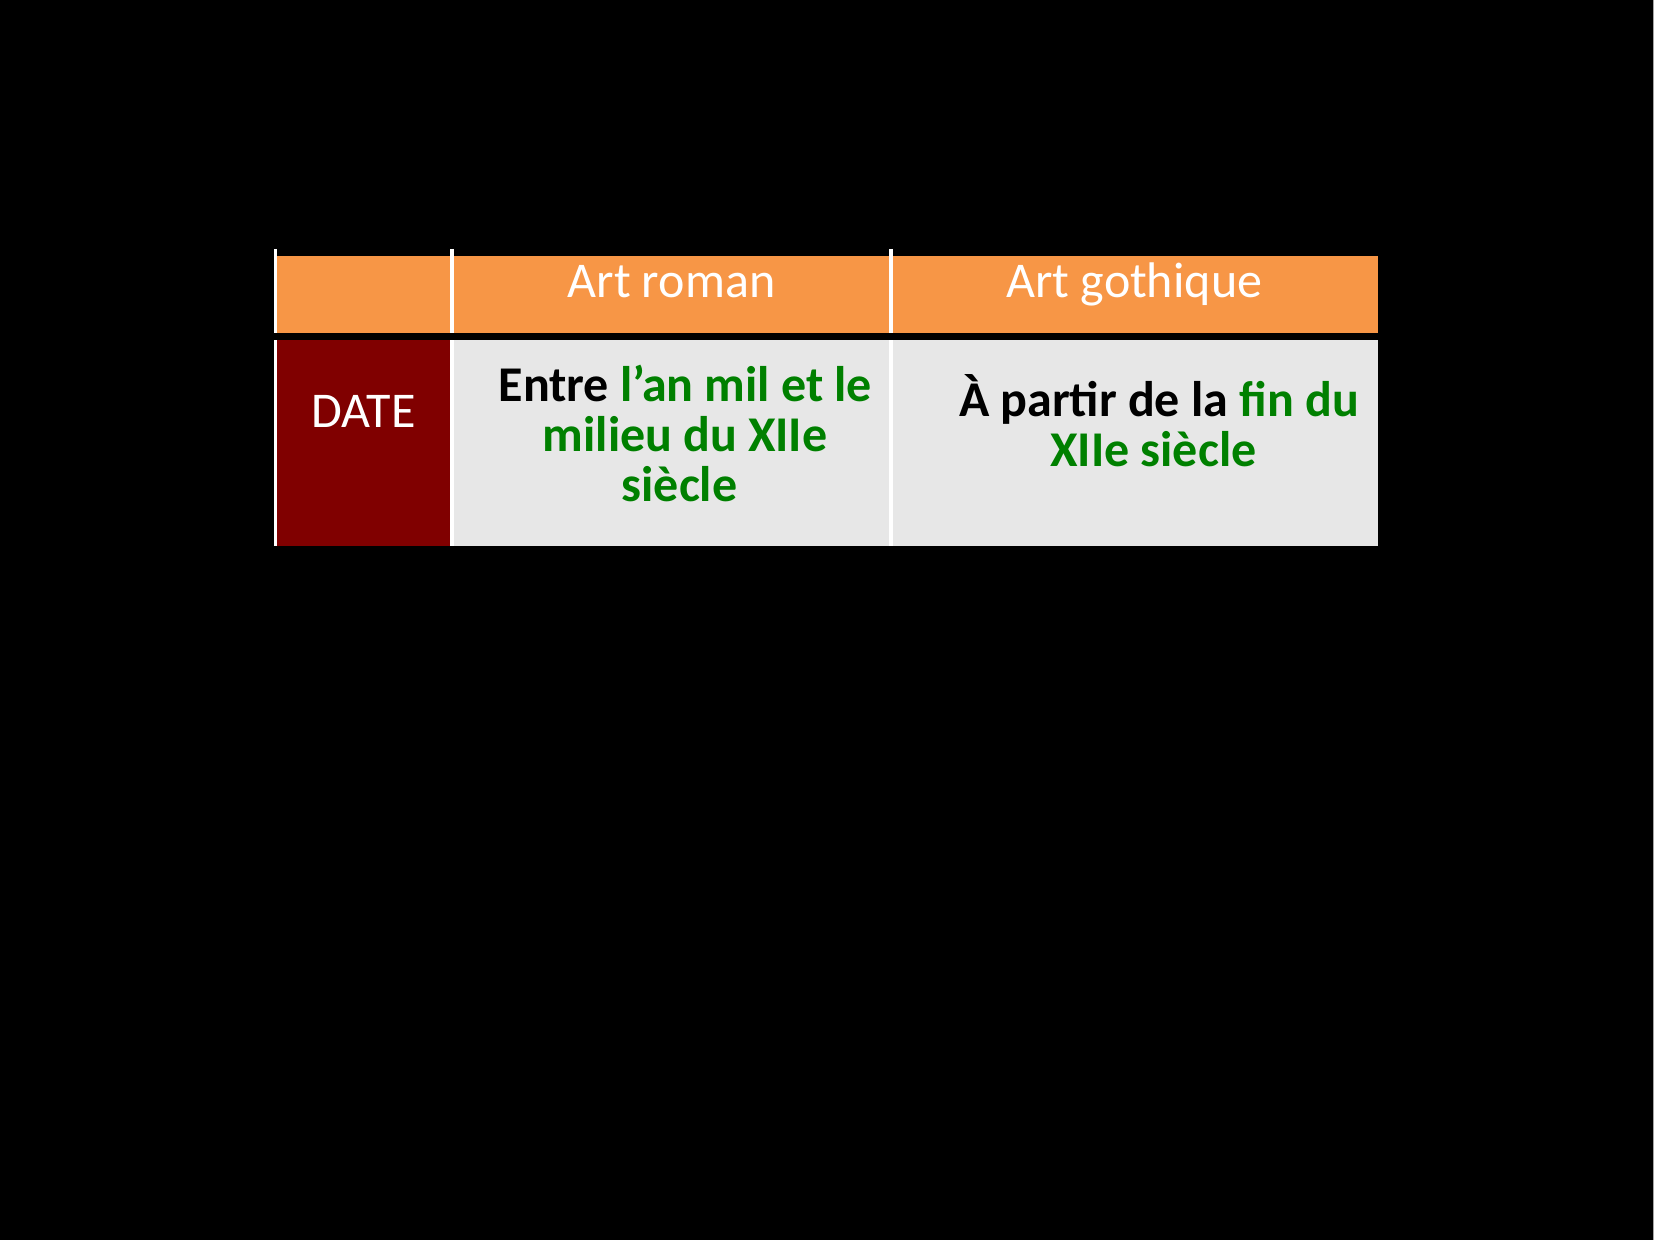

| | Art roman | Art gothique |
| --- | --- | --- |
| DATE | | |
Entre l’an mil et le milieu du XIIe siècle
À partir de la fin du XIIe siècle